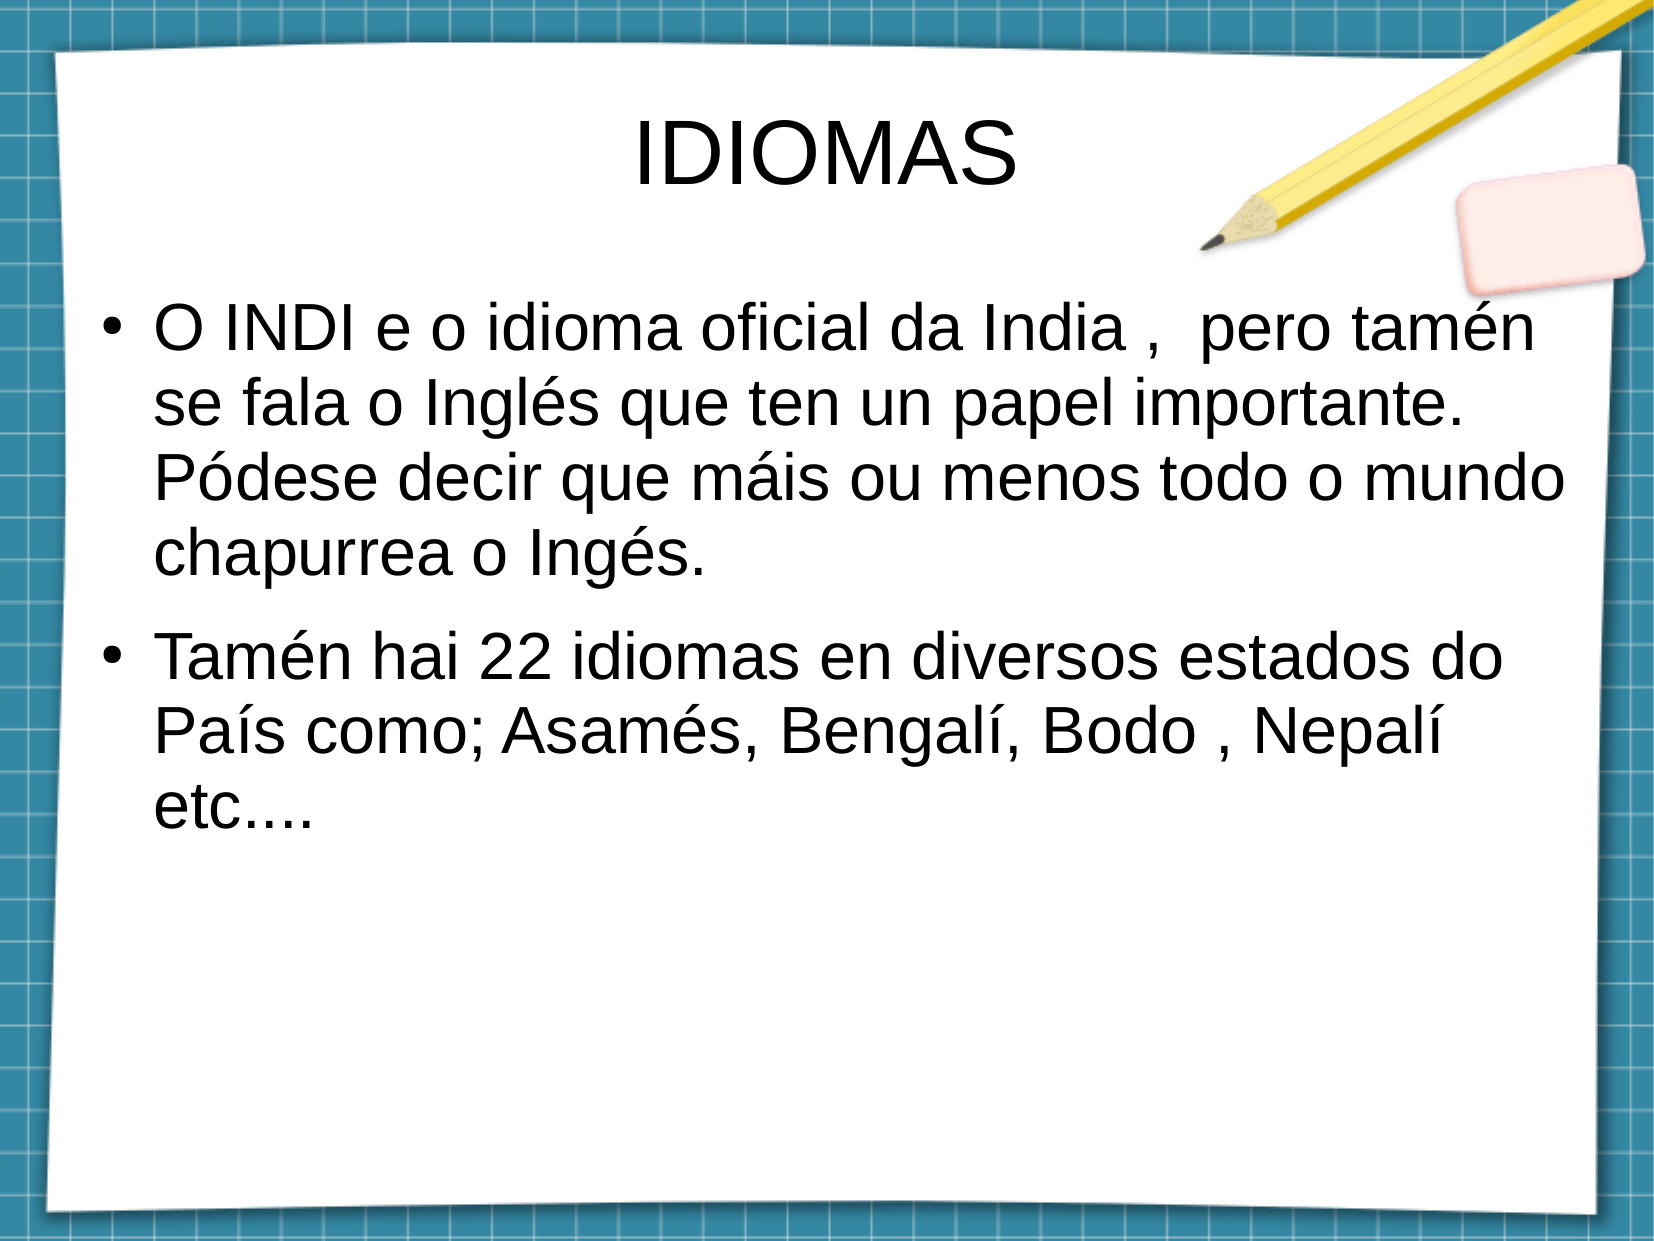

# IDIOMAS
O INDI e o idioma oficial da India , pero tamén se fala o Inglés que ten un papel importante. Pódese decir que máis ou menos todo o mundo chapurrea o Ingés.
Tamén hai 22 idiomas en diversos estados do País como; Asamés, Bengalí, Bodo , Nepalí etc....